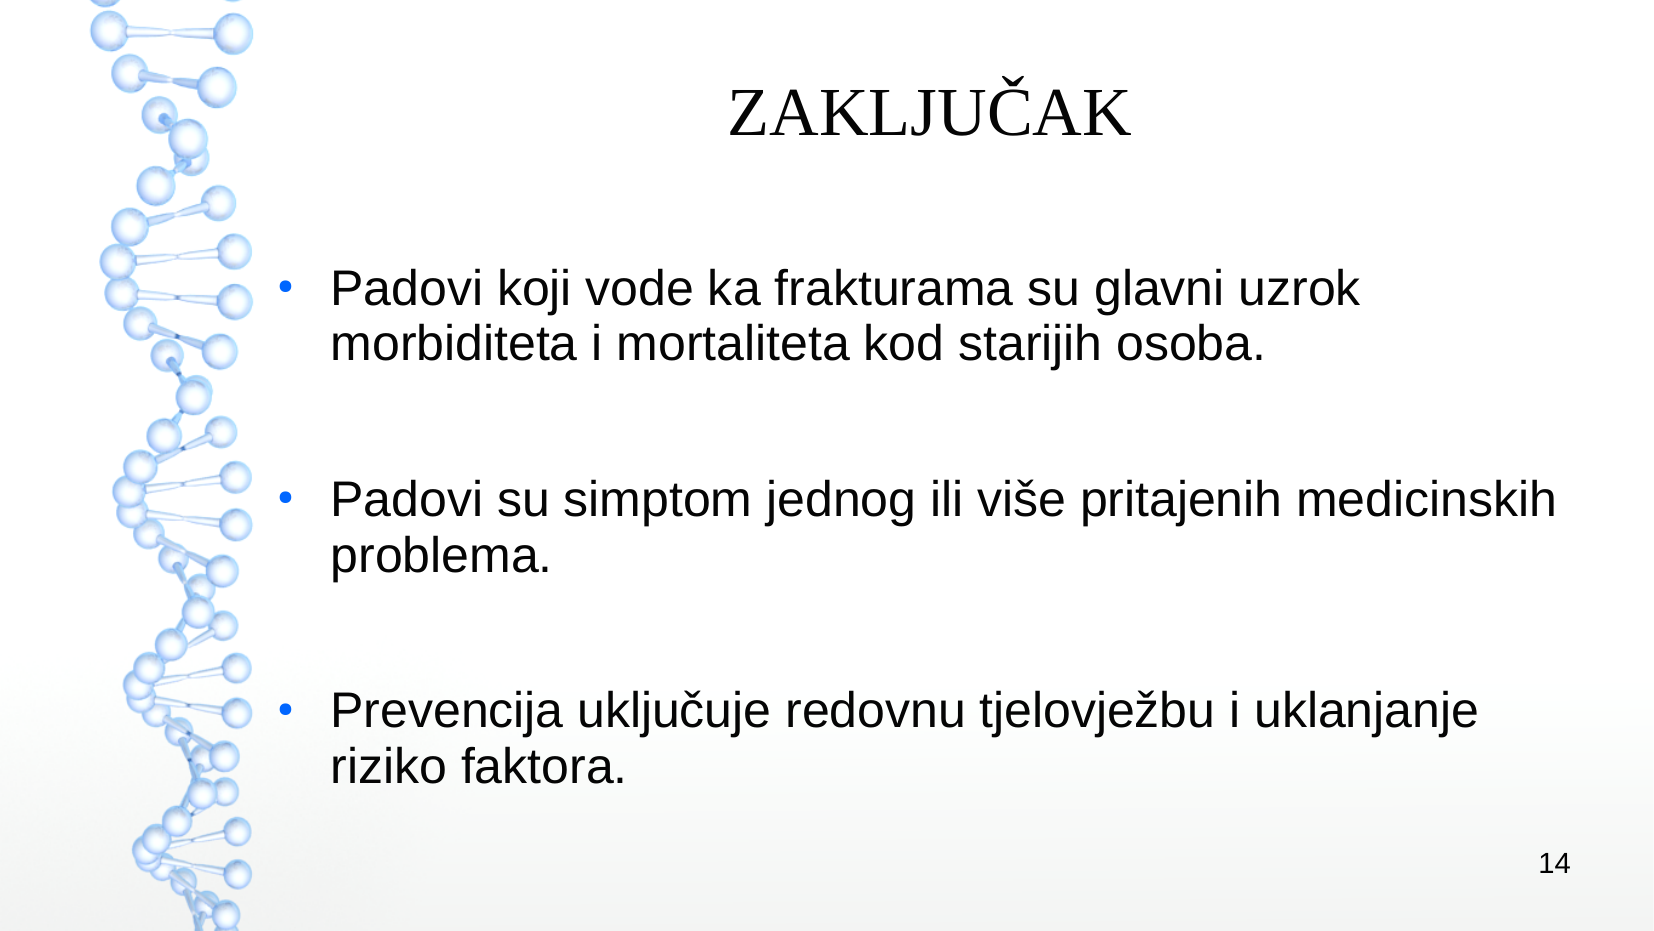

# ZAKLJUČAK
Padovi koji vode ka frakturama su glavni uzrok morbiditeta i mortaliteta kod starijih osoba.
Padovi su simptom jednog ili više pritajenih medicinskih problema.
Prevencija uključuje redovnu tjelovježbu i uklanjanje riziko faktora.
14